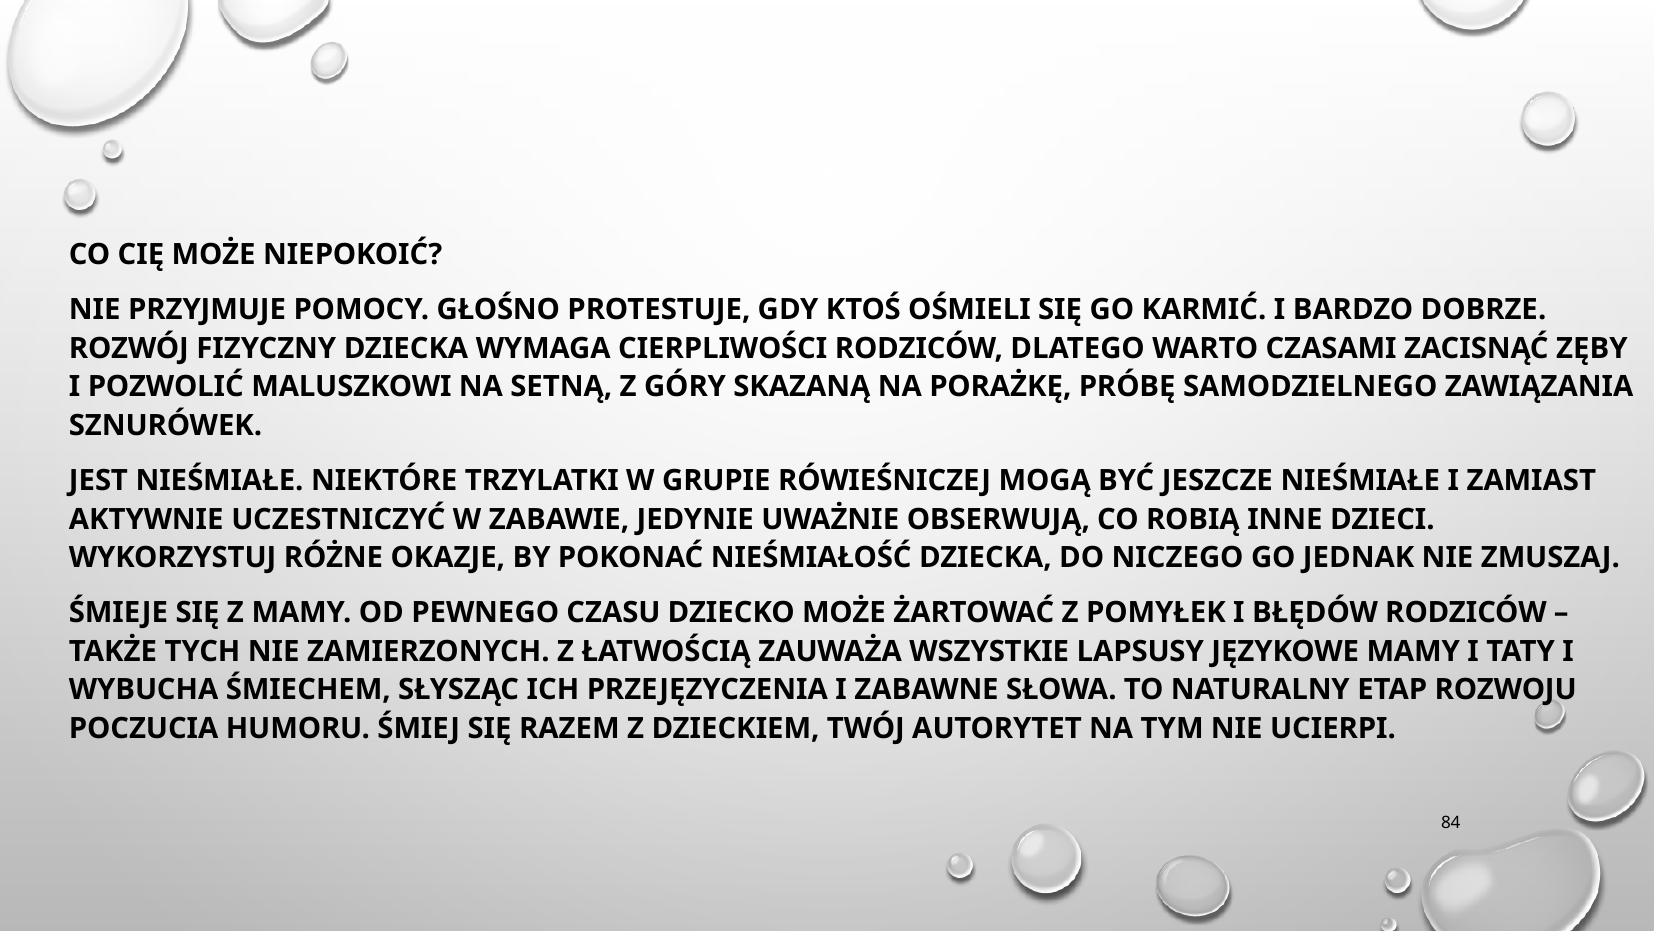

# Co cię może niepokoić?
Nie przyjmuje pomocy. Głośno protestuje, gdy ktoś ośmieli się go karmić. I bardzo dobrze. Rozwój fizyczny dziecka wymaga cierpliwości rodziców, dlatego warto czasami zacisnąć zęby i pozwolić maluszkowi na setną, z góry skazaną na porażkę, próbę samodzielnego zawiązania sznurówek.
Jest nieśmiałe. Niektóre trzylatki w grupie rówieśniczej mogą być jeszcze nieśmiałe i zamiast aktywnie uczestniczyć w zabawie, jedynie uważnie obserwują, co robią inne dzieci. Wykorzystuj różne okazje, by pokonać nieśmiałość dziecka, do niczego go jednak nie zmuszaj.
Śmieje się z mamy. Od pewnego czasu dziecko może żartować z pomyłek i błędów rodziców – także tych nie zamierzonych. Z łatwością zauważa wszystkie lapsusy językowe mamy i taty i wybucha śmiechem, słysząc ich przejęzyczenia i zabawne słowa. To naturalny etap rozwoju poczucia humoru. Śmiej się razem z dzieckiem, twój autorytet na tym nie ucierpi.